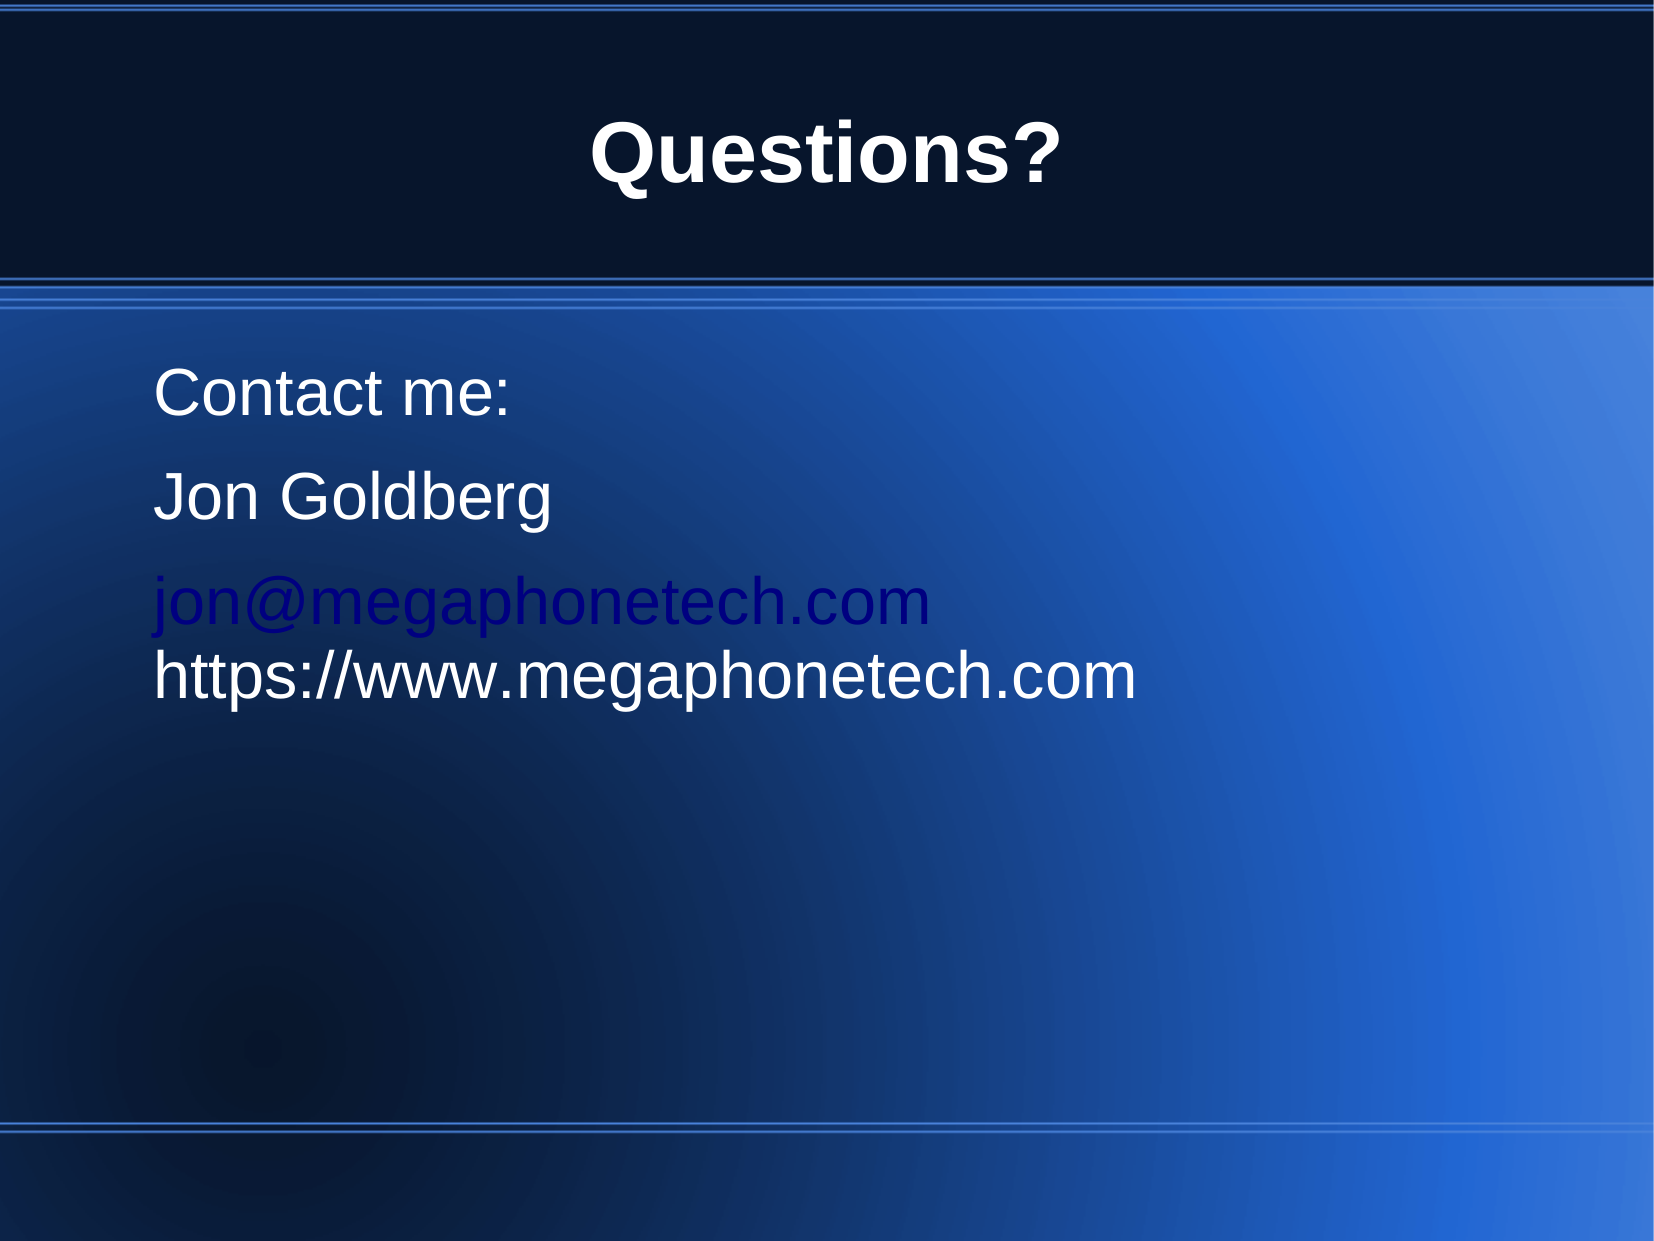

# Questions?
Contact me:
Jon Goldberg
jon@megaphonetech.com
https://www.megaphonetech.com